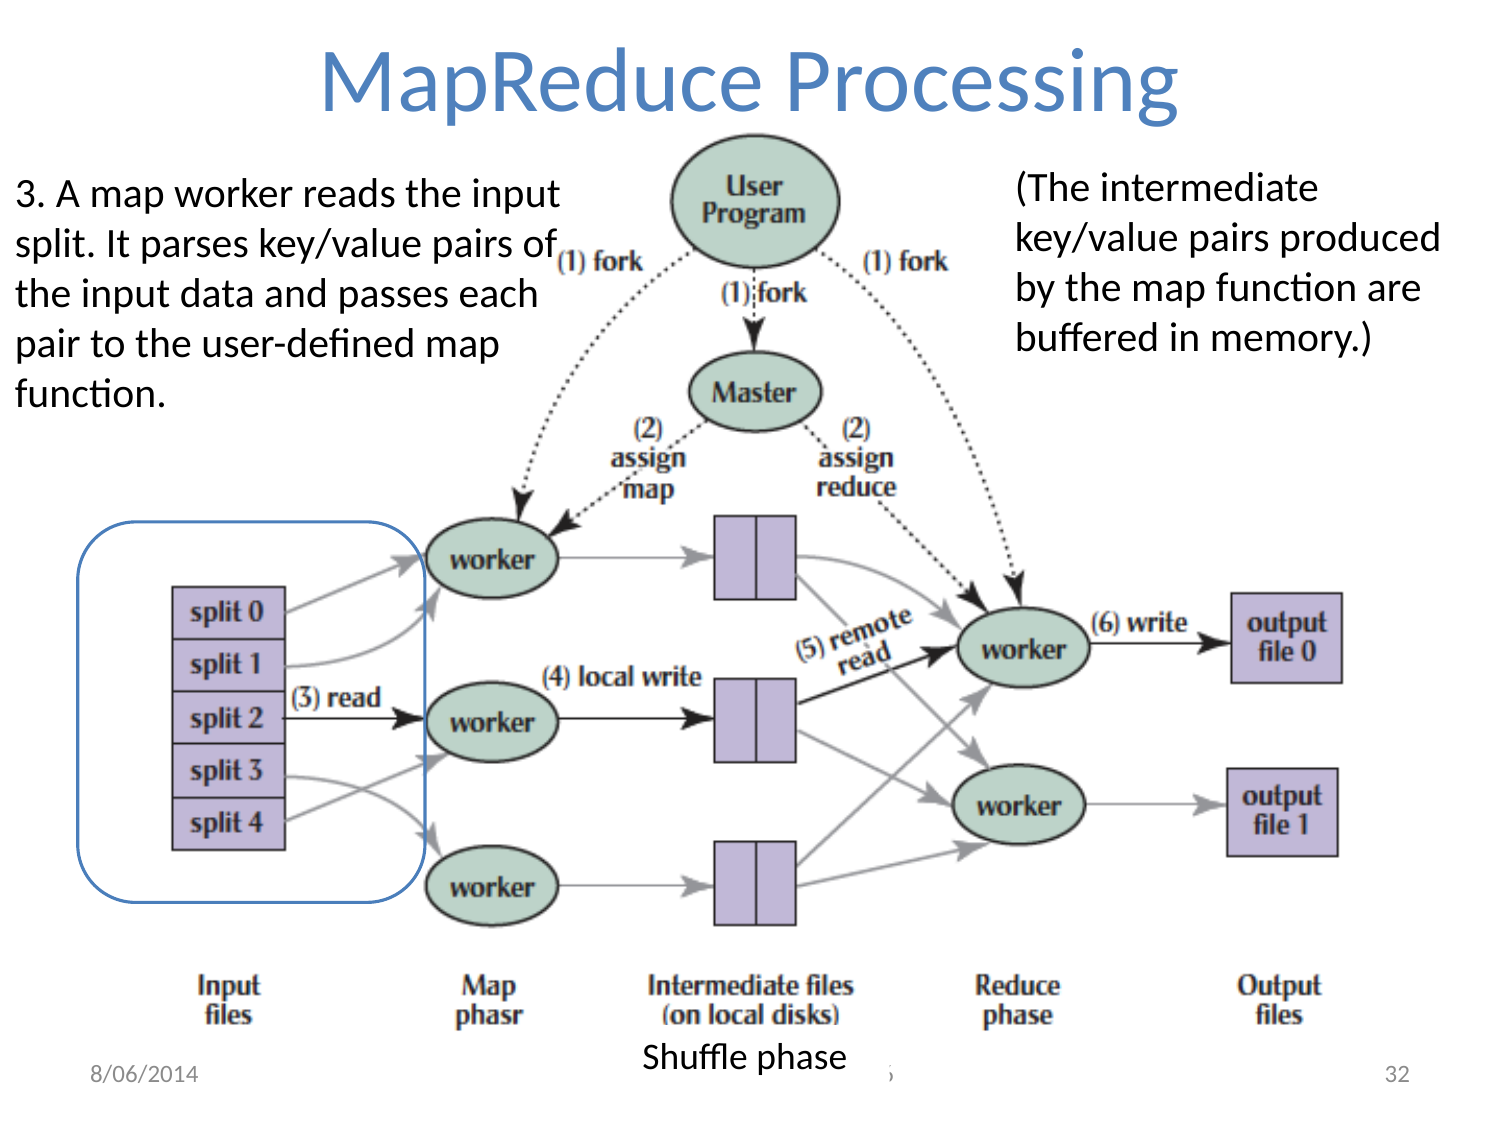

# MapReduce Processing
(The intermediate
key/value pairs produced by the map function are buffered in memory.)
3. A map worker reads the input split. It parses key/value pairs of the input data and passes each pair to the user-defined map function.
Shuffle phase
8/06/2014
Summer 2014 -- Lecture #26